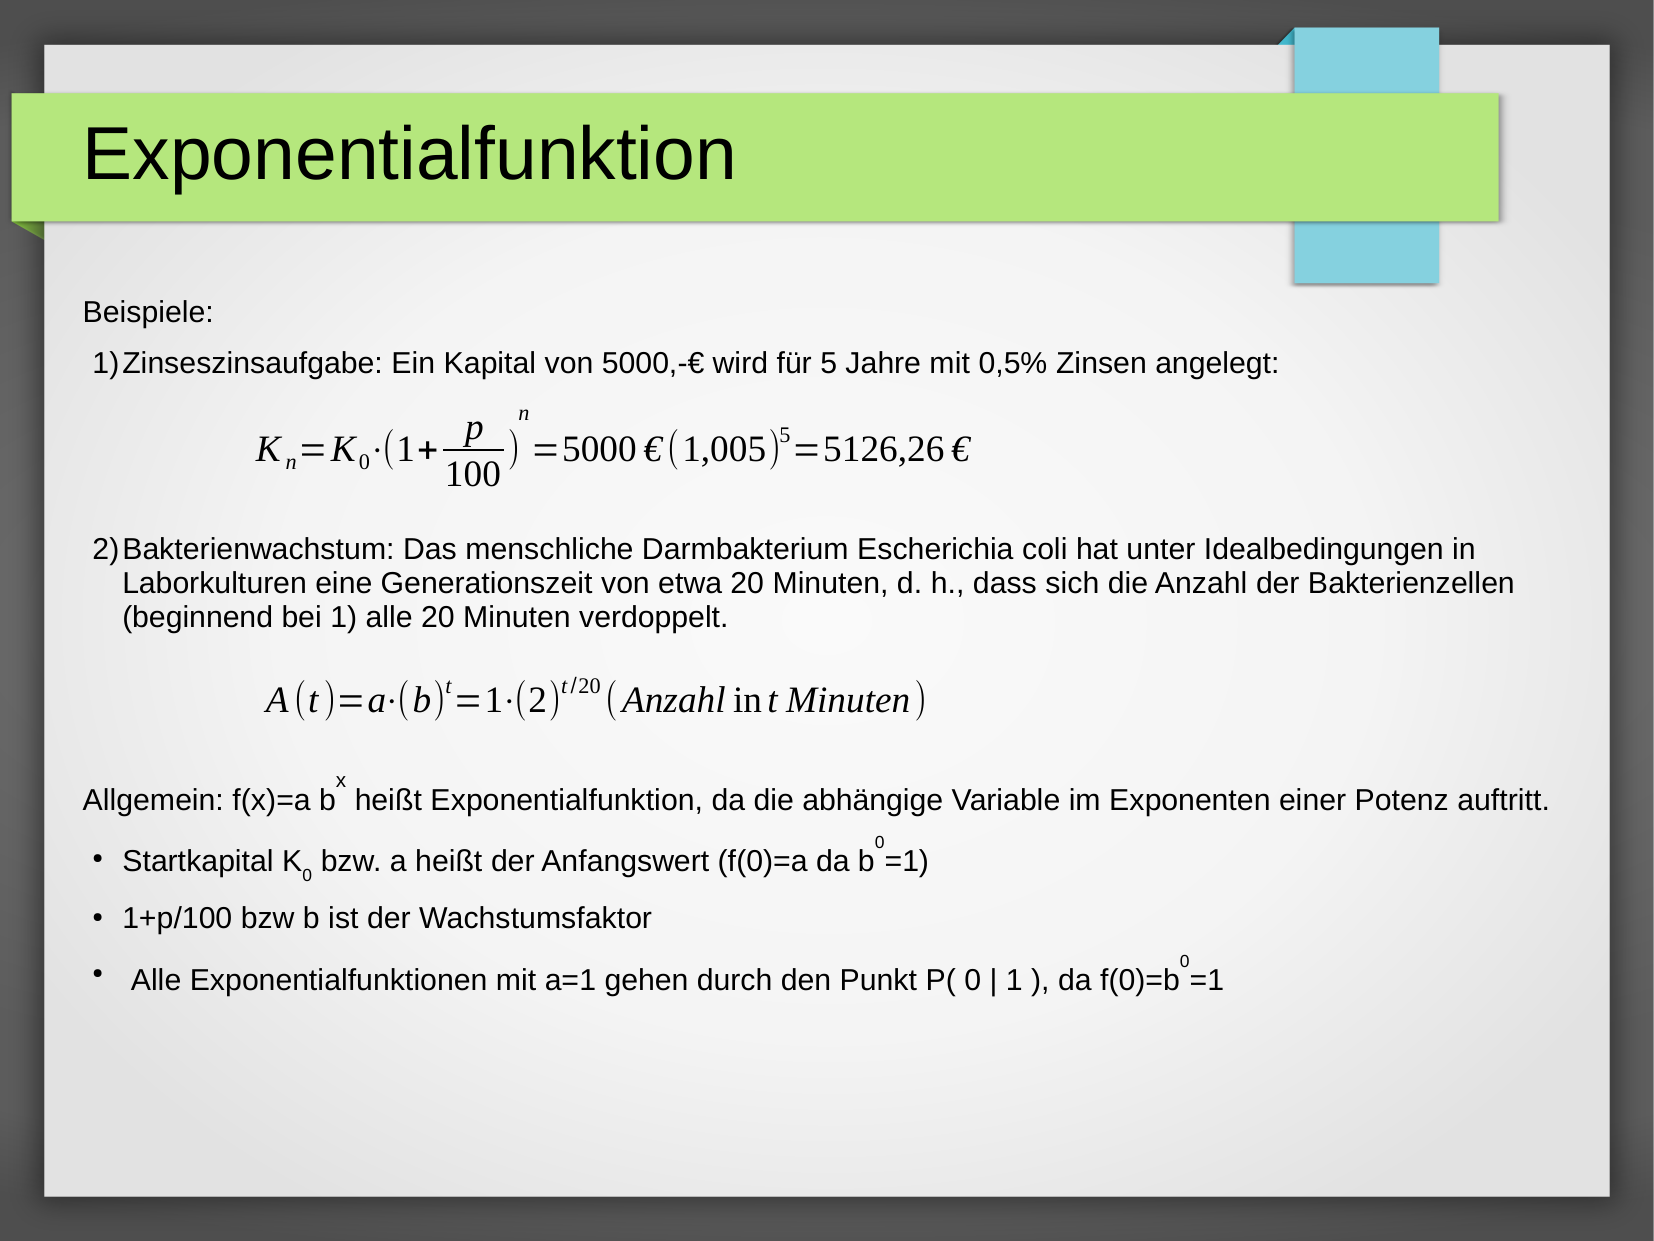

# Exponentialfunktion
Beispiele:
Zinseszinsaufgabe: Ein Kapital von 5000,-€ wird für 5 Jahre mit 0,5% Zinsen angelegt:
Bakterienwachstum: Das menschliche Darmbakterium Escherichia coli hat unter Idealbedingungen in Laborkulturen eine Generationszeit von etwa 20 Minuten, d. h., dass sich die Anzahl der Bakterienzellen (beginnend bei 1) alle 20 Minuten verdoppelt.
Allgemein: f(x)=a bx heißt Exponentialfunktion, da die abhängige Variable im Exponenten einer Potenz auftritt.
Startkapital K0 bzw. a heißt der Anfangswert (f(0)=a da b0=1)
1+p/100 bzw b ist der Wachstumsfaktor
 Alle Exponentialfunktionen mit a=1 gehen durch den Punkt P( 0 | 1 ), da f(0)=b0=1